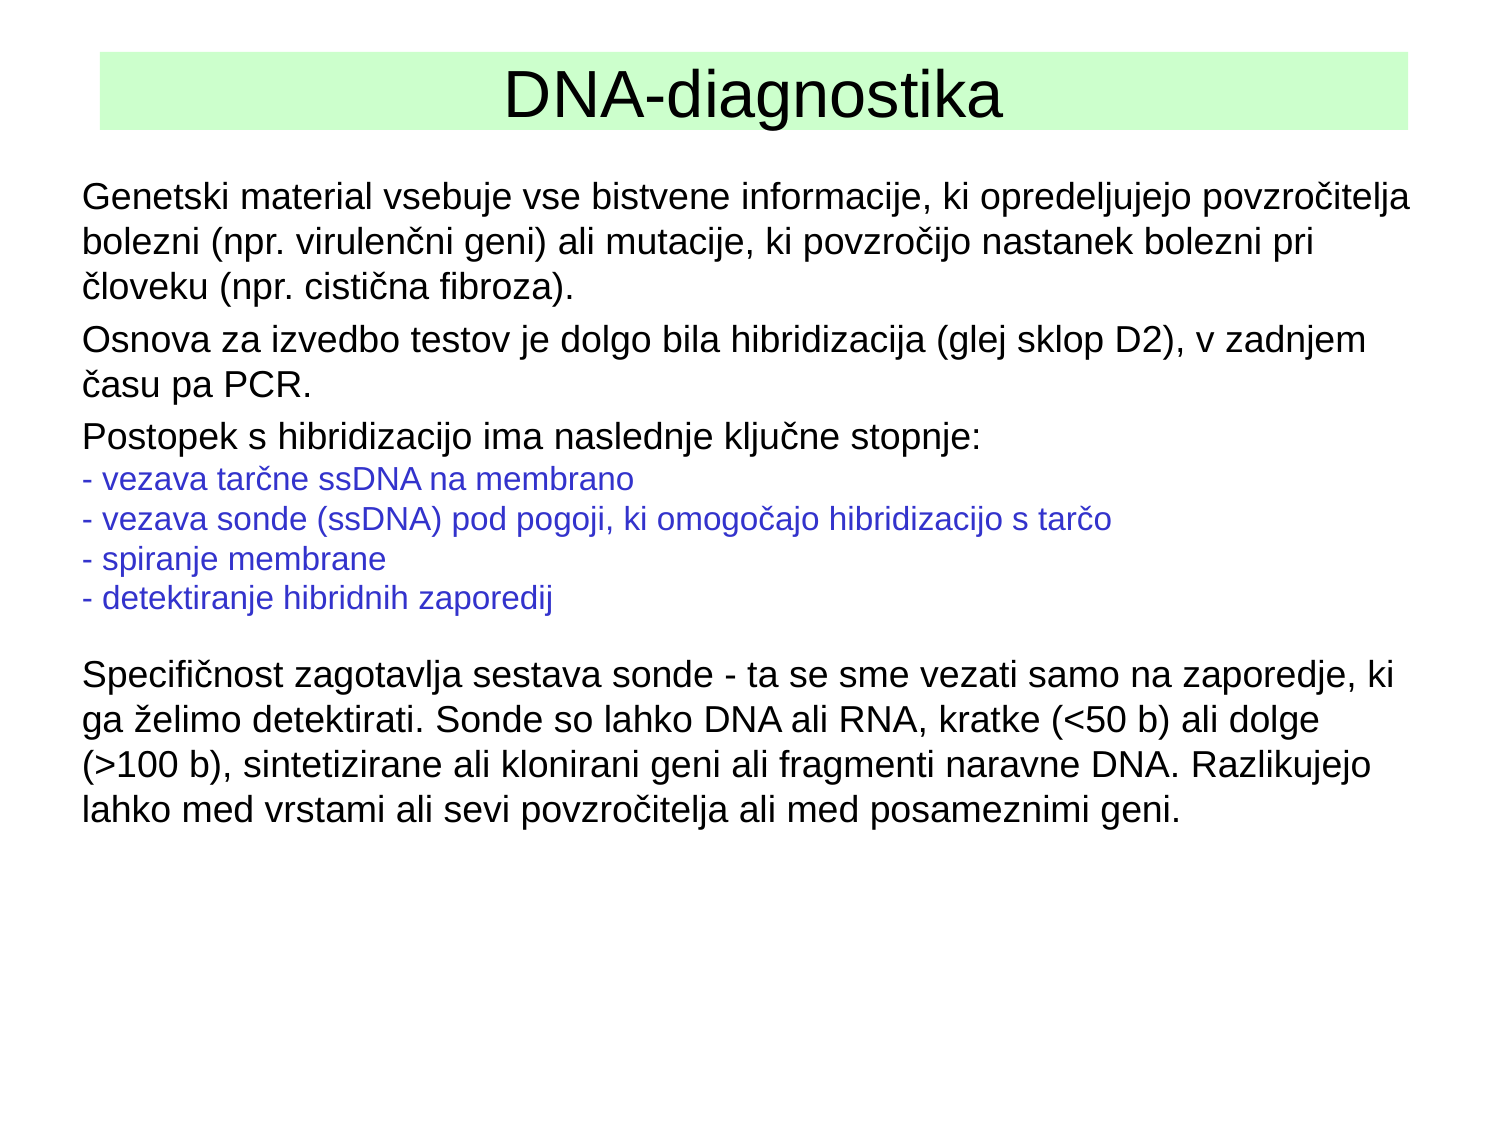

# DNA-diagnostika
Genetski material vsebuje vse bistvene informacije, ki opredeljujejo povzročitelja bolezni (npr. virulenčni geni) ali mutacije, ki povzročijo nastanek bolezni pri človeku (npr. cistična fibroza).
Osnova za izvedbo testov je dolgo bila hibridizacija (glej sklop D2), v zadnjem času pa PCR.
Postopek s hibridizacijo ima naslednje ključne stopnje:
- vezava tarčne ssDNA na membrano
- vezava sonde (ssDNA) pod pogoji, ki omogočajo hibridizacijo s tarčo
- spiranje membrane
- detektiranje hibridnih zaporedij
Specifičnost zagotavlja sestava sonde - ta se sme vezati samo na zaporedje, ki ga želimo detektirati. Sonde so lahko DNA ali RNA, kratke (<50 b) ali dolge
(>100 b), sintetizirane ali klonirani geni ali fragmenti naravne DNA. Razlikujejo lahko med vrstami ali sevi povzročitelja ali med posameznimi geni.